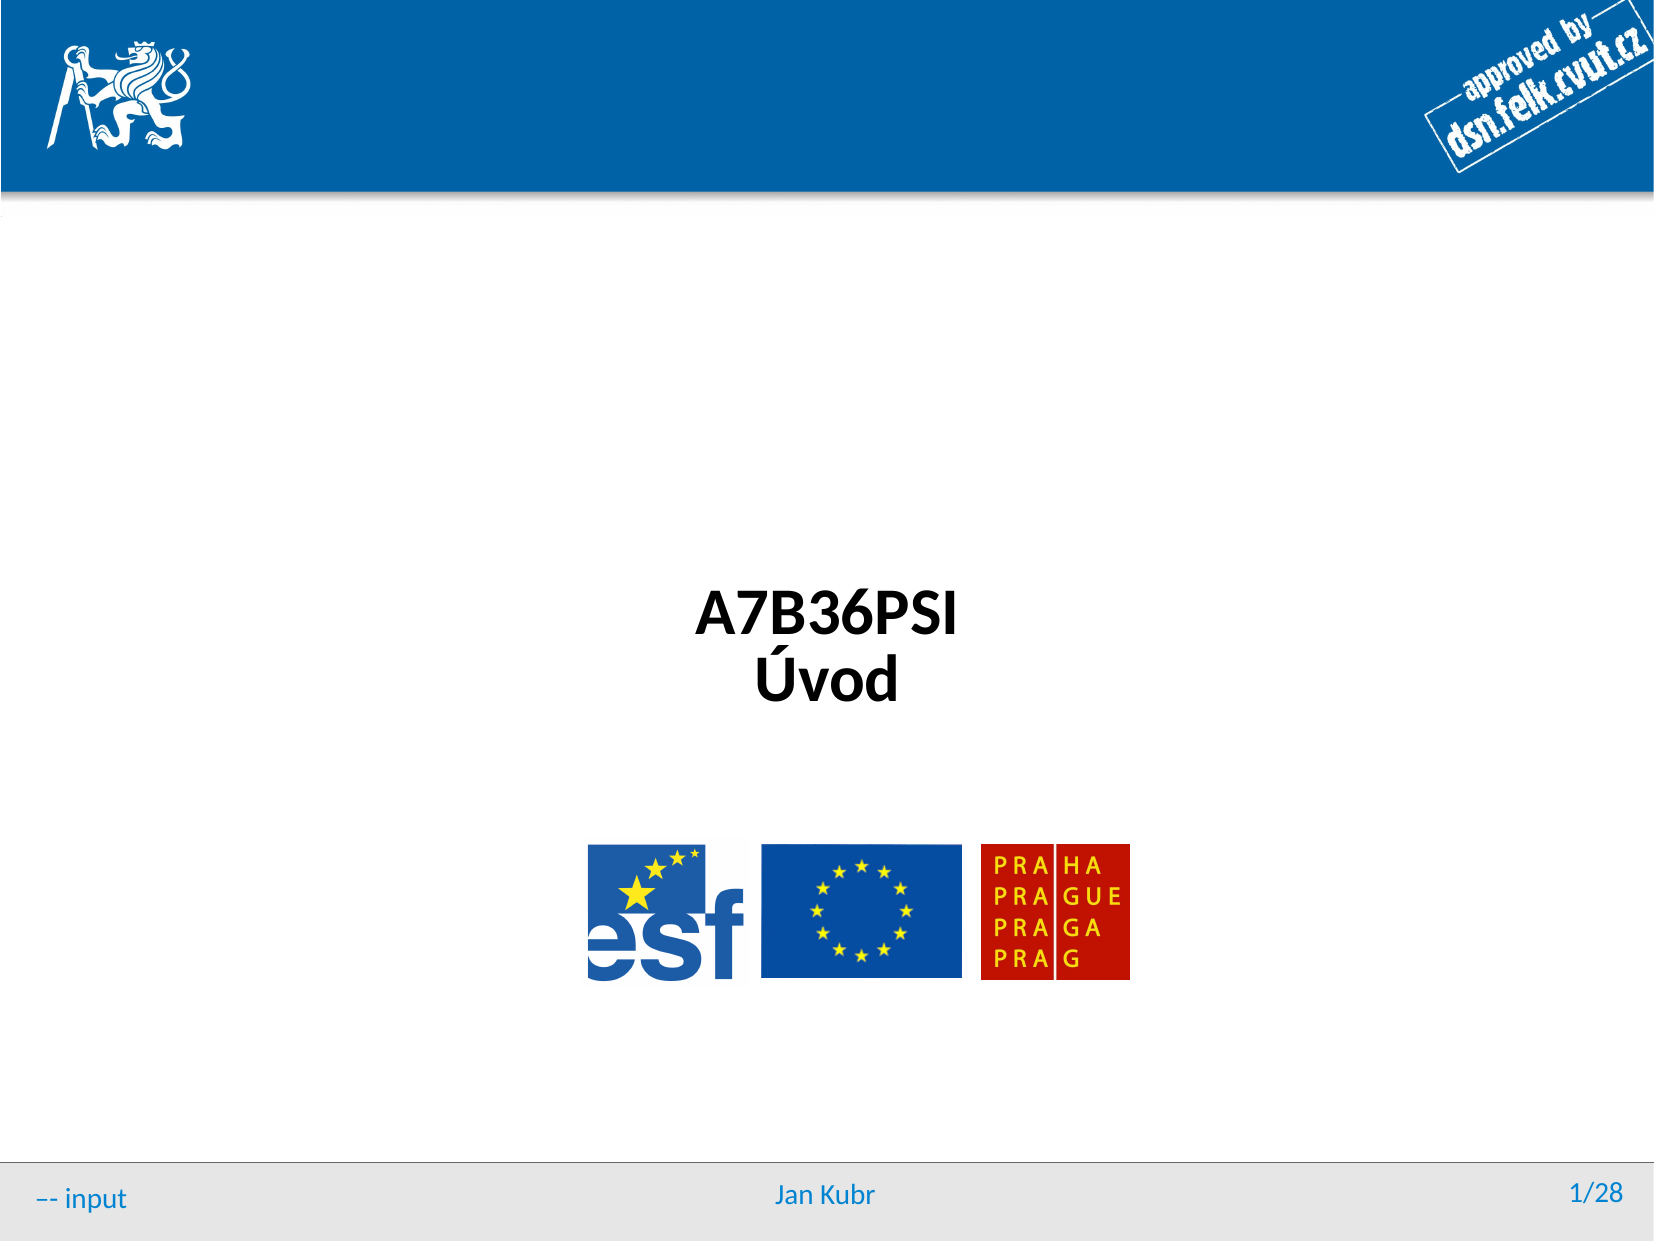

# A7B36PSI
Úvod
1
Jan Kubr
02/2006